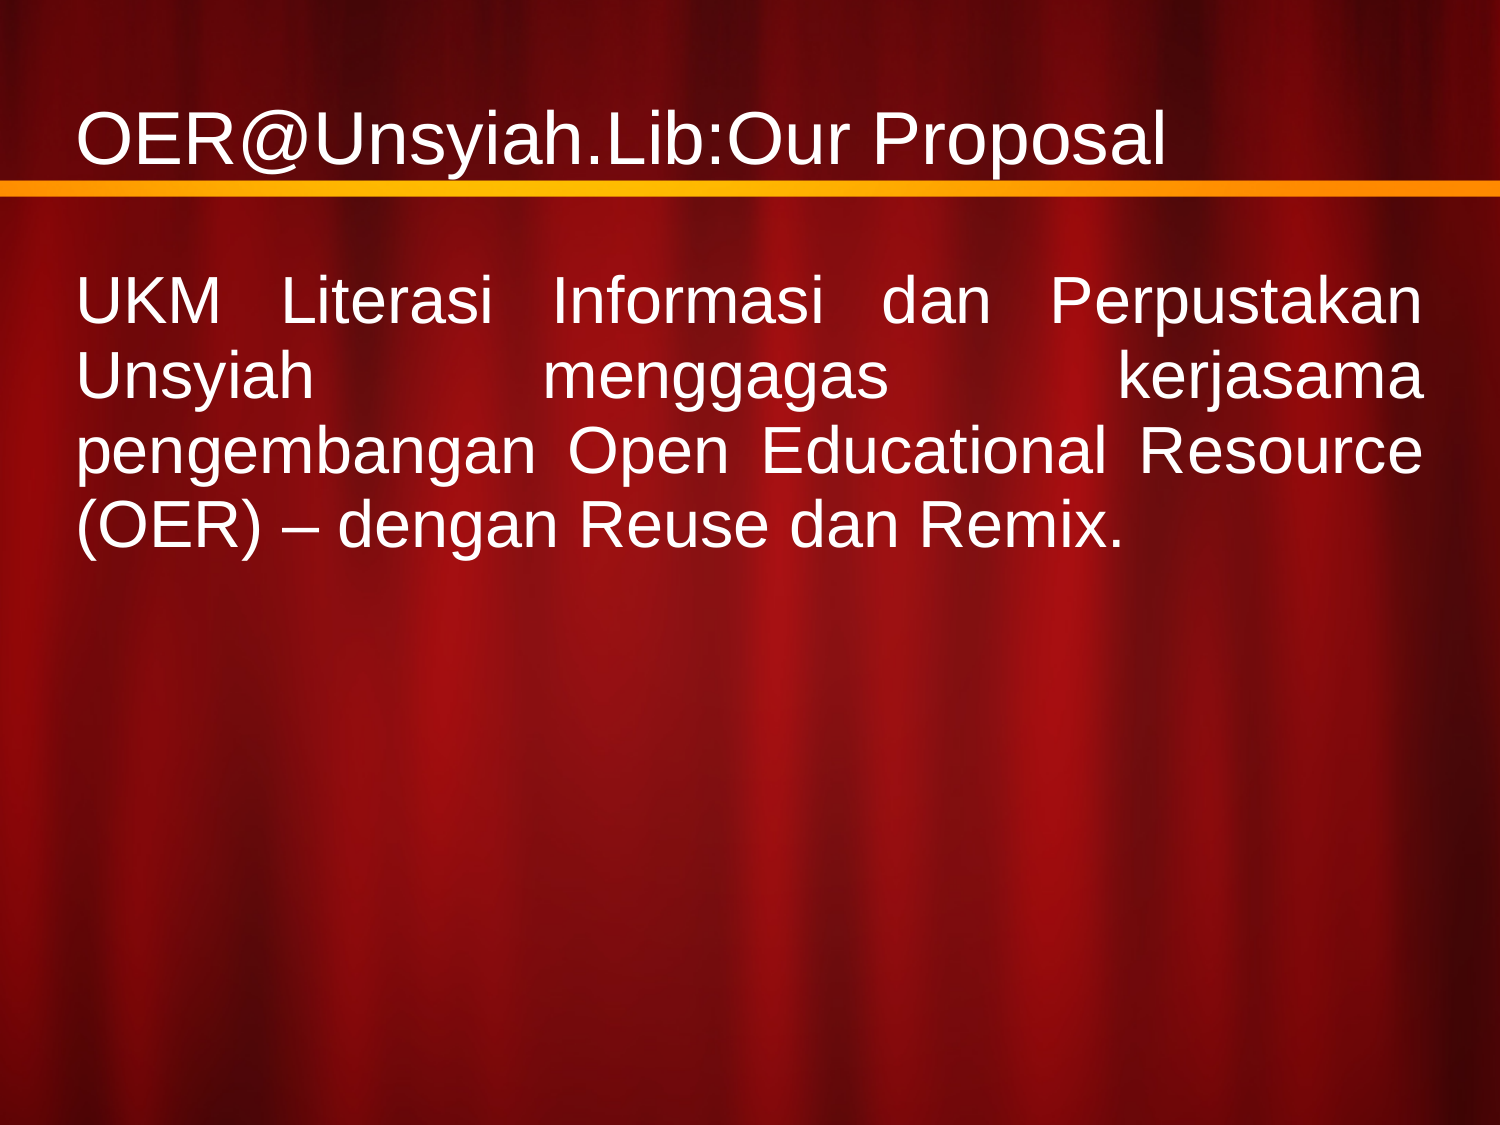

# OER@Unsyiah.Lib:Our Proposal
UKM Literasi Informasi dan Perpustakan Unsyiah menggagas kerjasama pengembangan Open Educational Resource (OER) – dengan Reuse dan Remix.